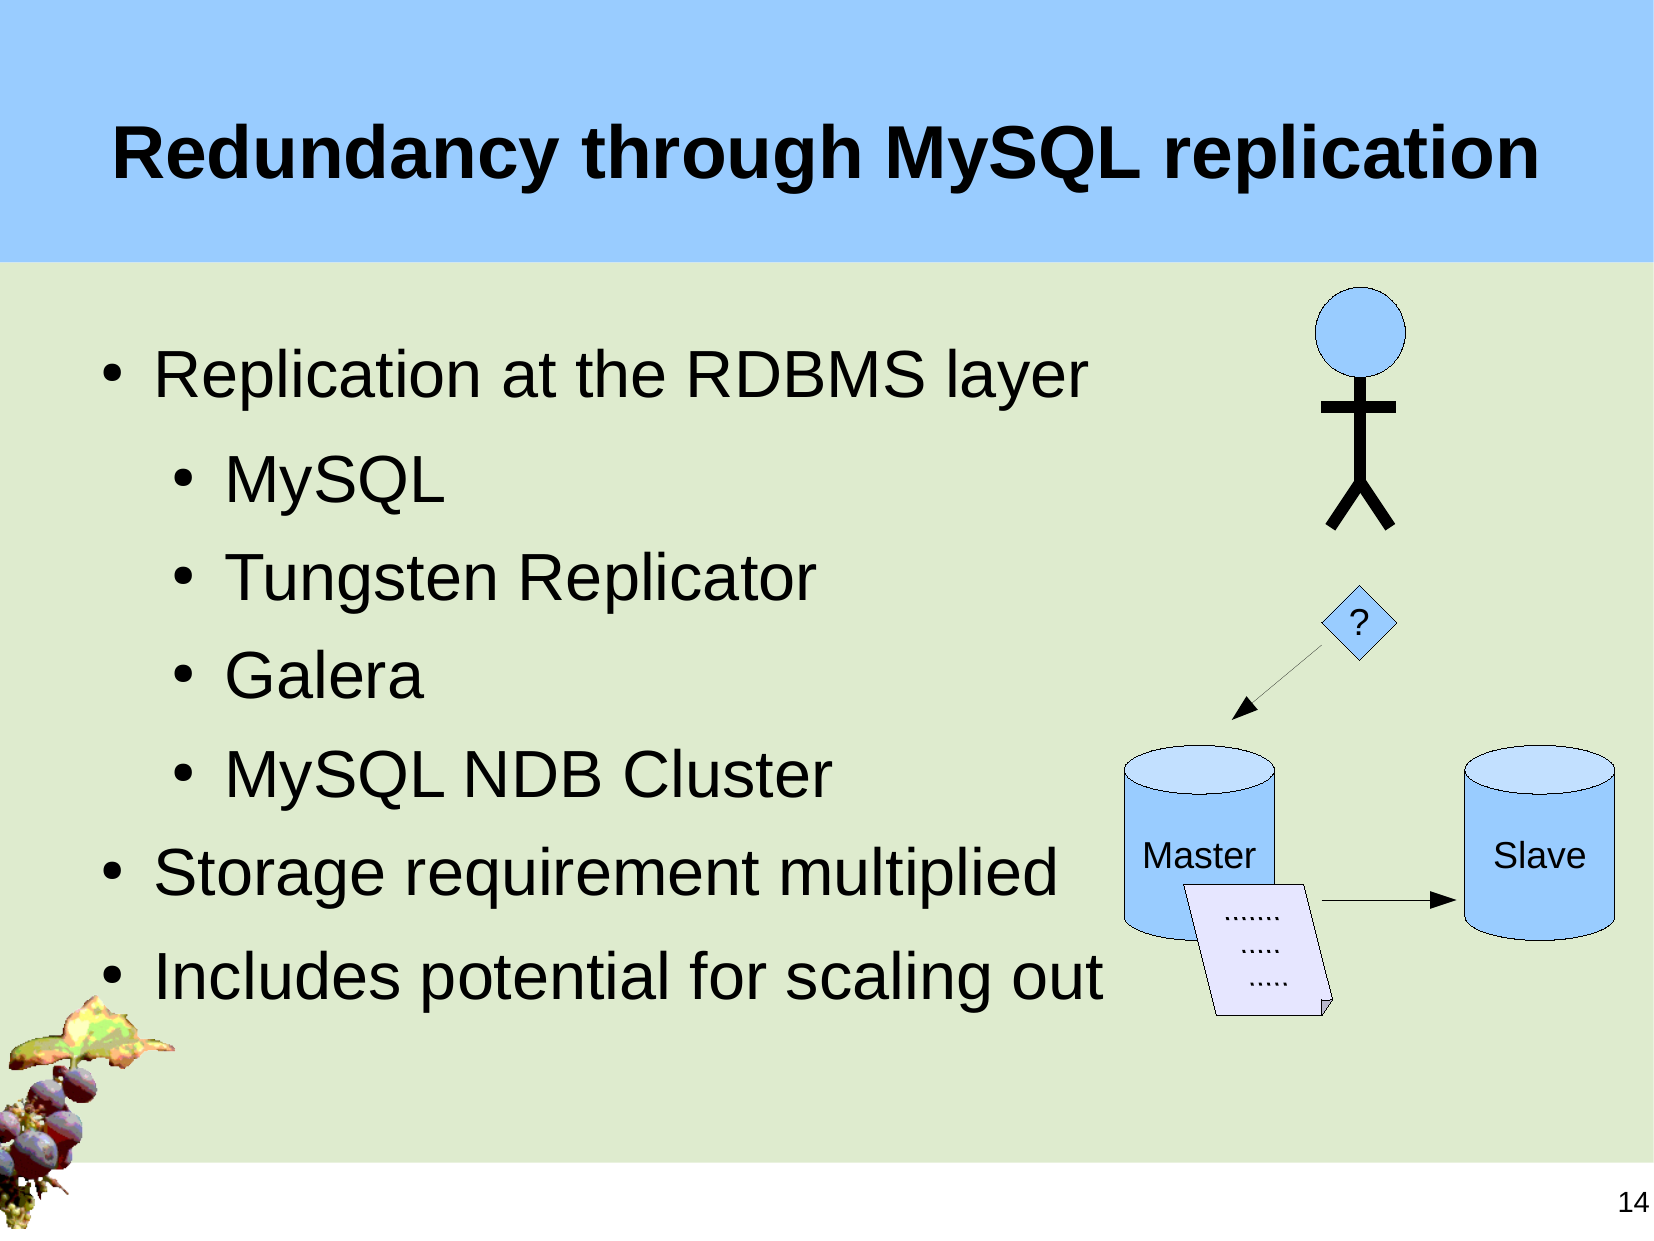

# Redundancy through MySQL replication
Replication at the RDBMS layer
MySQL
Tungsten Replicator
Galera
MySQL NDB Cluster
Storage requirement multiplied
Includes potential for scaling out
?
Master
Slave
.......
.....
.....
14